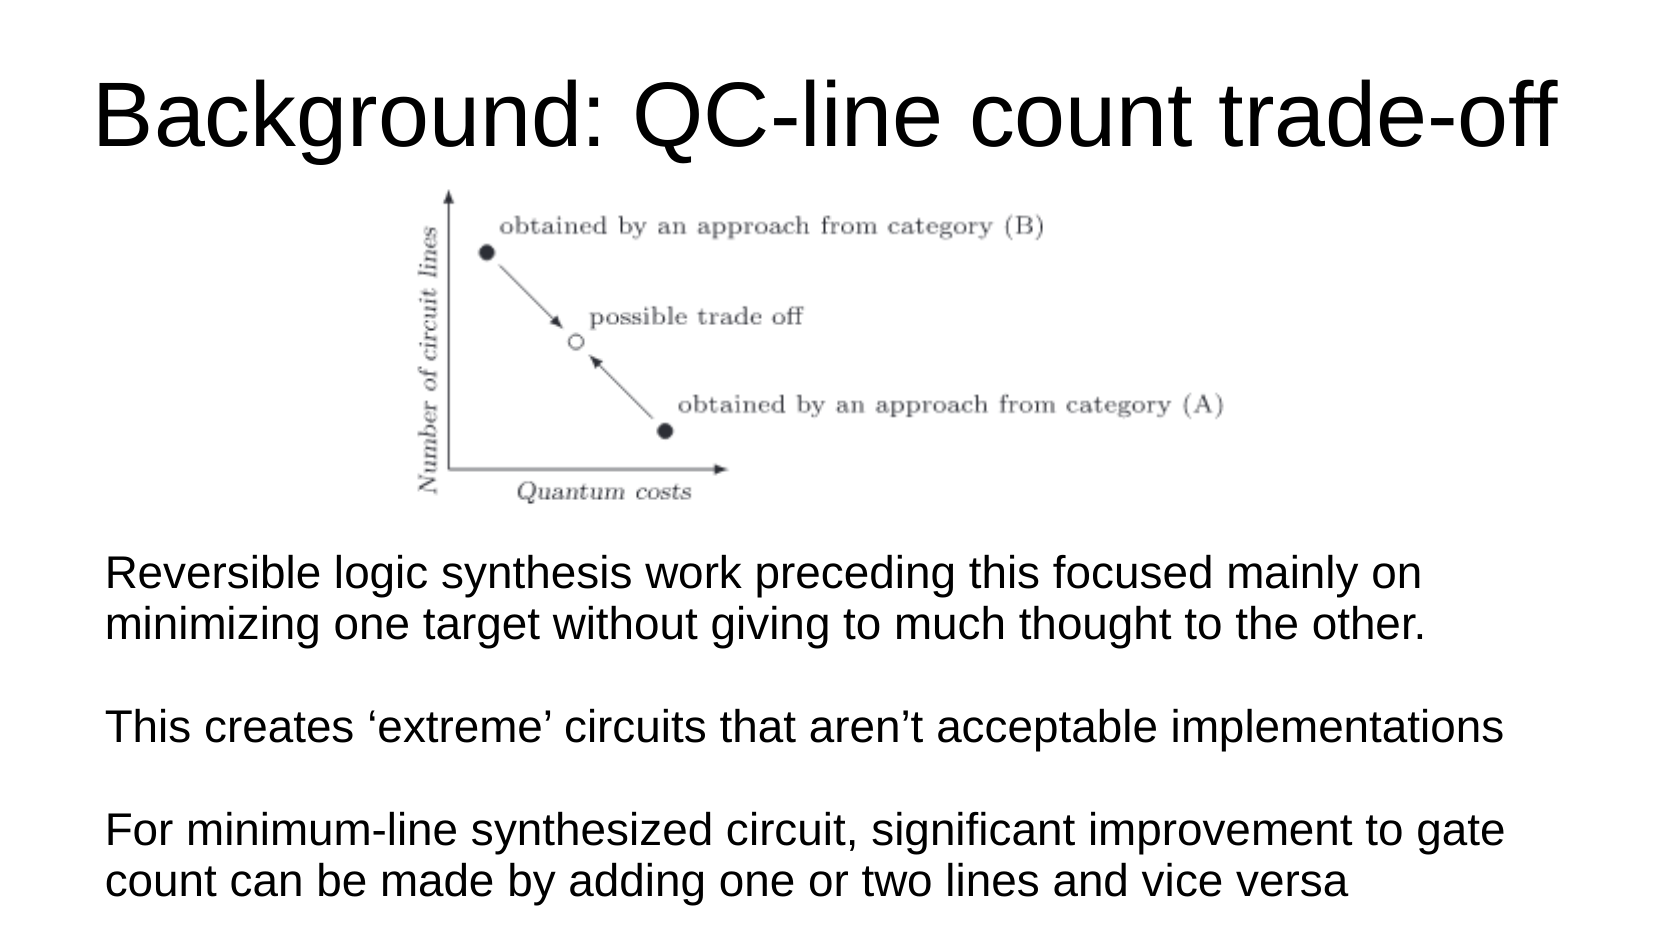

# Background: QC-line count trade-off
Reversible logic synthesis work preceding this focused mainly on minimizing one target without giving to much thought to the other.
This creates ‘extreme’ circuits that aren’t acceptable implementations
For minimum-line synthesized circuit, significant improvement to gate count can be made by adding one or two lines and vice versa